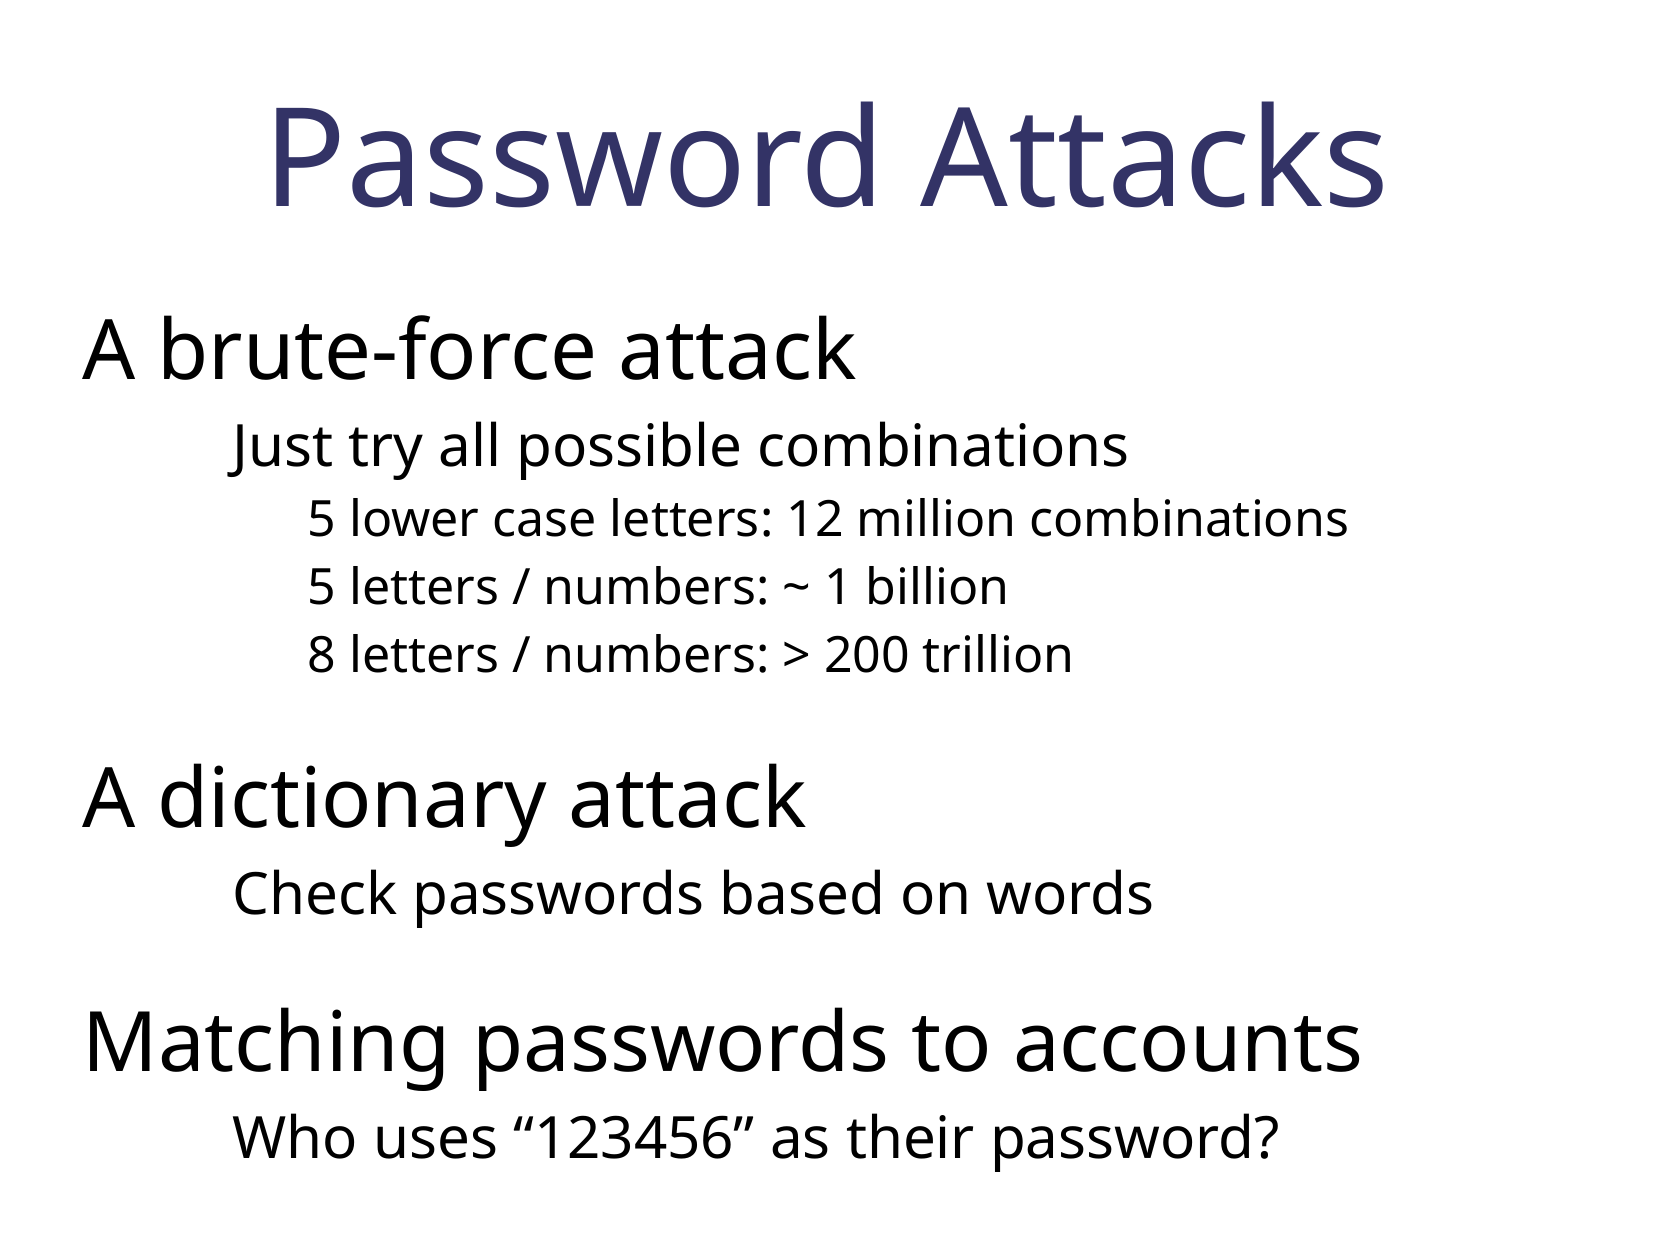

# Password Attacks
A brute-force attack
		Just try all possible combinations
			5 lower case letters: 12 million combinations
			5 letters / numbers: ~ 1 billion
			8 letters / numbers: > 200 trillion
A dictionary attack
		Check passwords based on words
Matching passwords to accounts
		Who uses “123456” as their password?